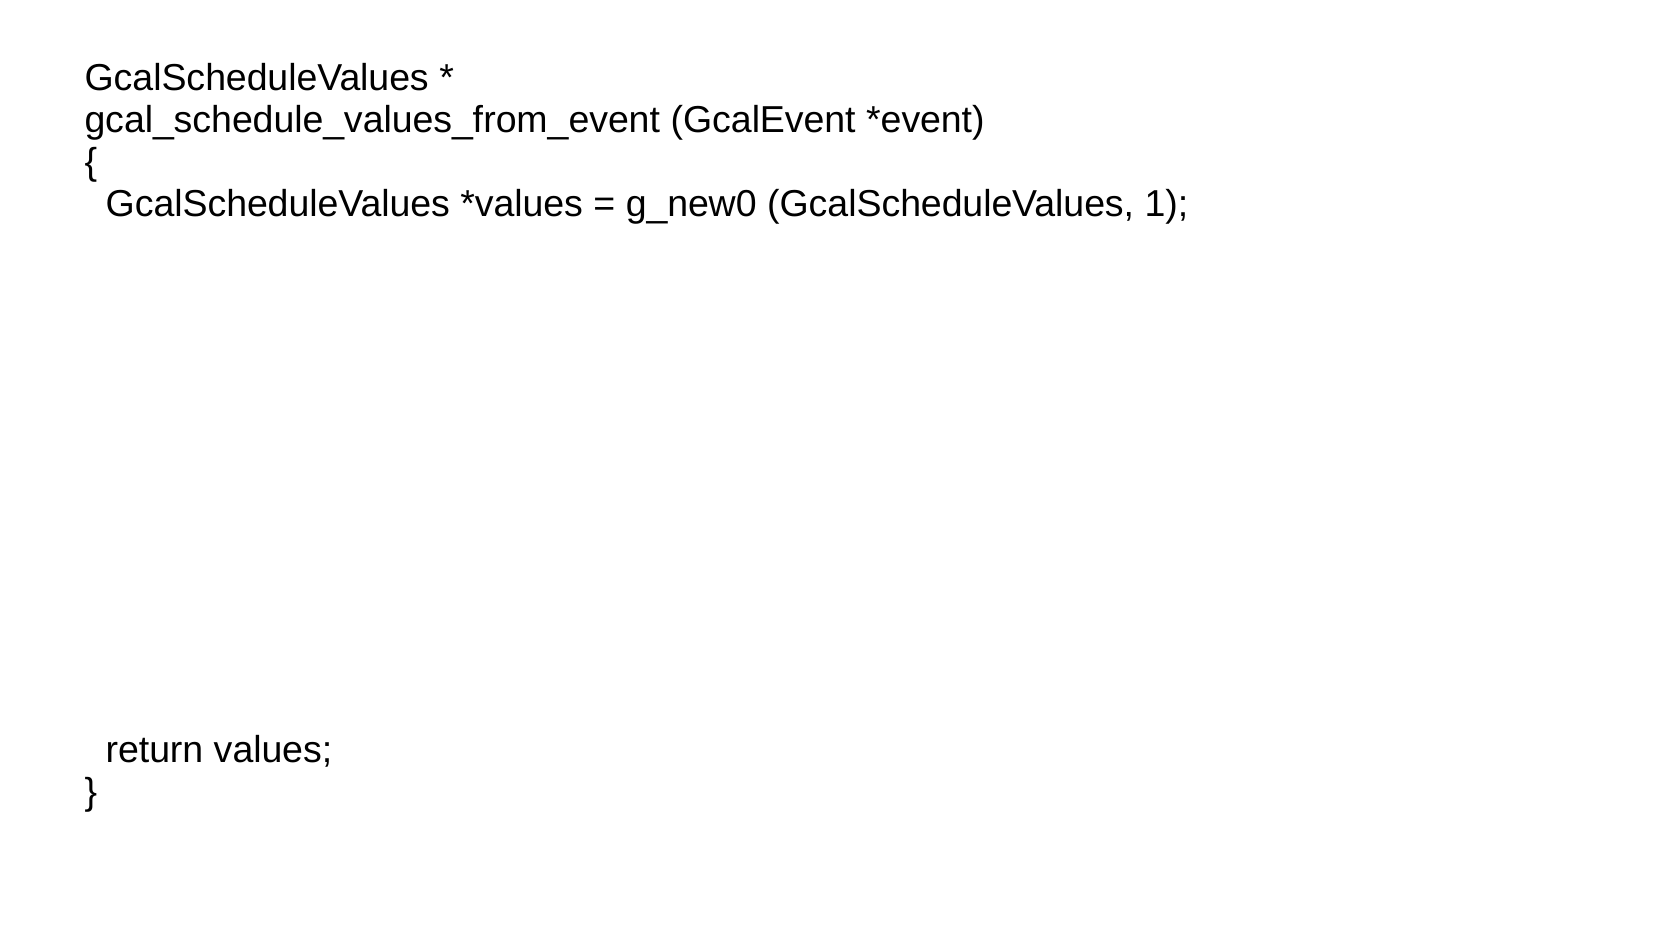

GcalScheduleValues *
gcal_schedule_values_from_event (GcalEvent *event)
{
 GcalScheduleValues *values = g_new0 (GcalScheduleValues, 1);
 GcalRecurrence *recur = gcal_event_get_recurrence (event);
 values->all_day = gcal_event_get_all_day (event);
 values->date_start = g_date_time_ref (gcal_event_get_date_start (event));
 values->date_end = g_date_time_ref (gcal_event_get_date_end (event));
 if (recur)
 {
 values->recur = gcal_recurrence_ref (recur);
 }
 return values;
}